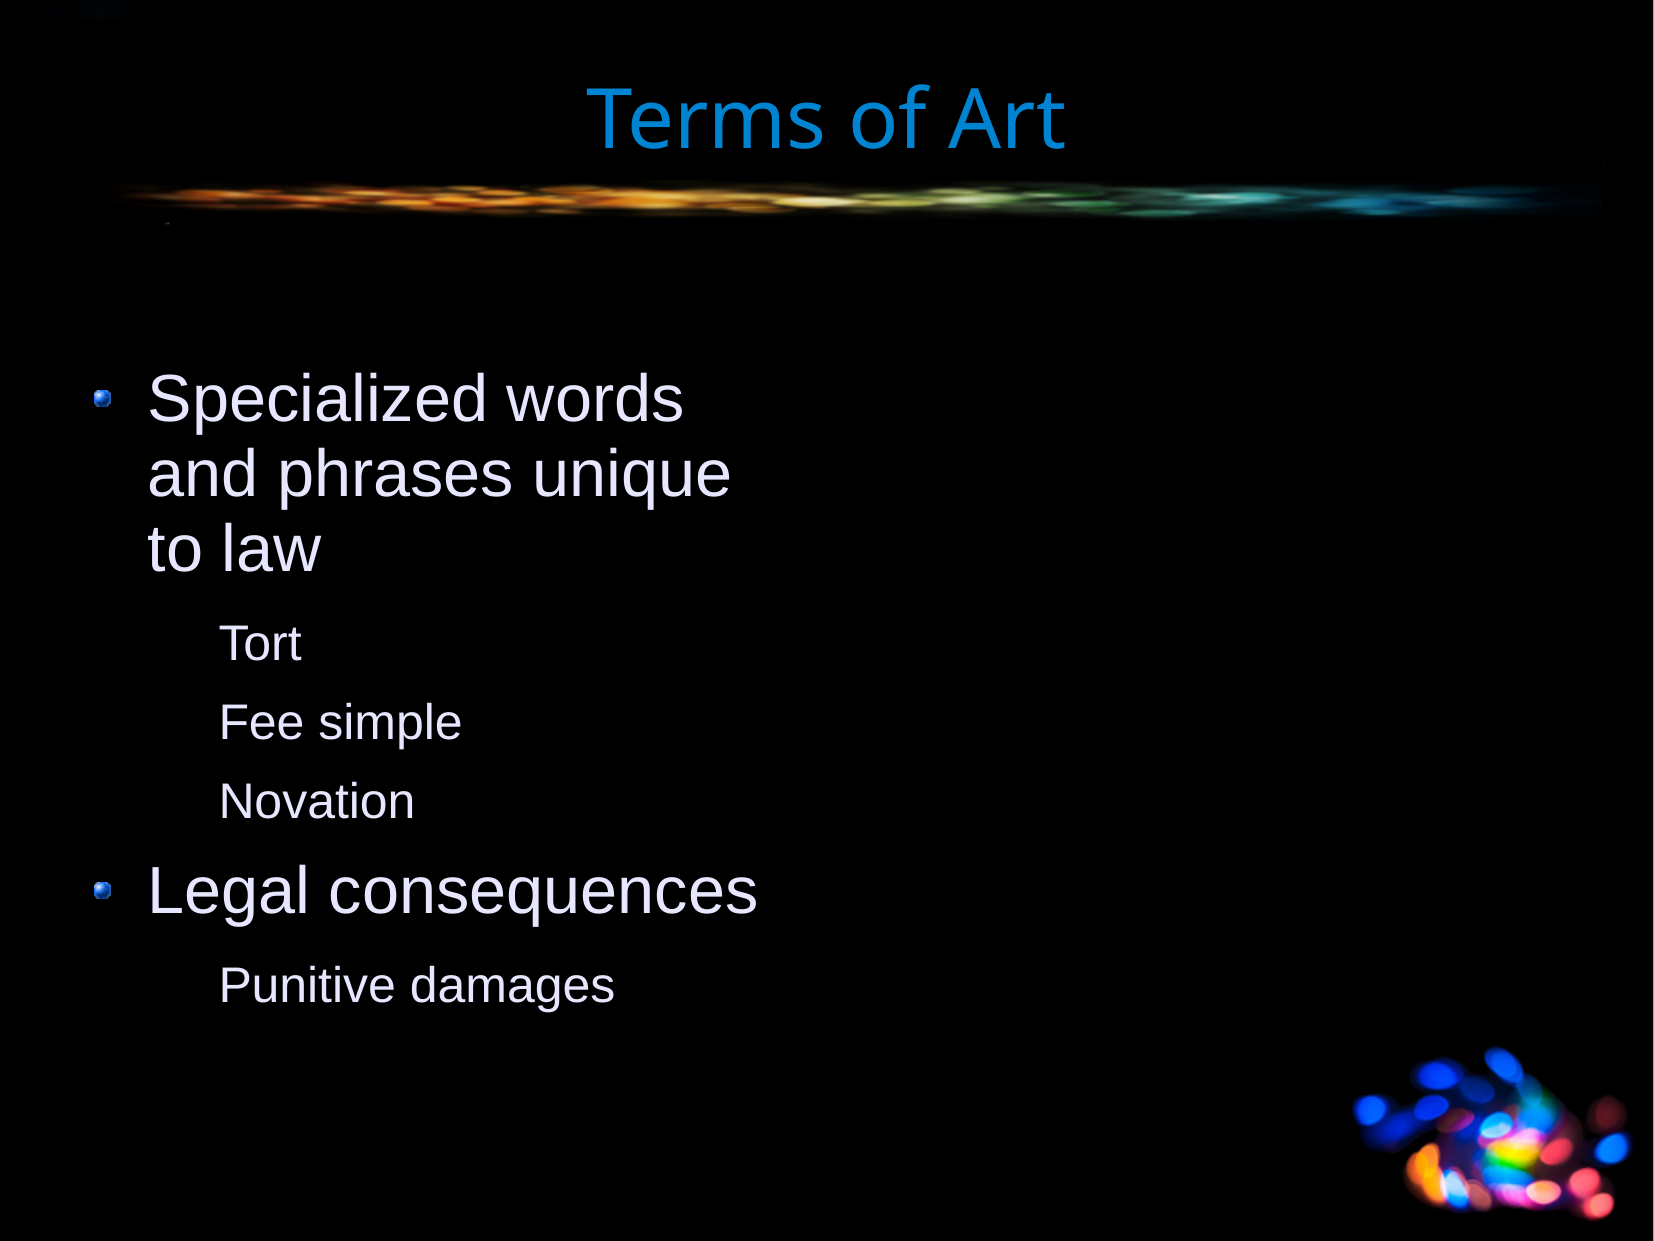

# Terms of Art
Specialized words and phrases unique to law
Tort
Fee simple
Novation
Legal consequences
Punitive damages